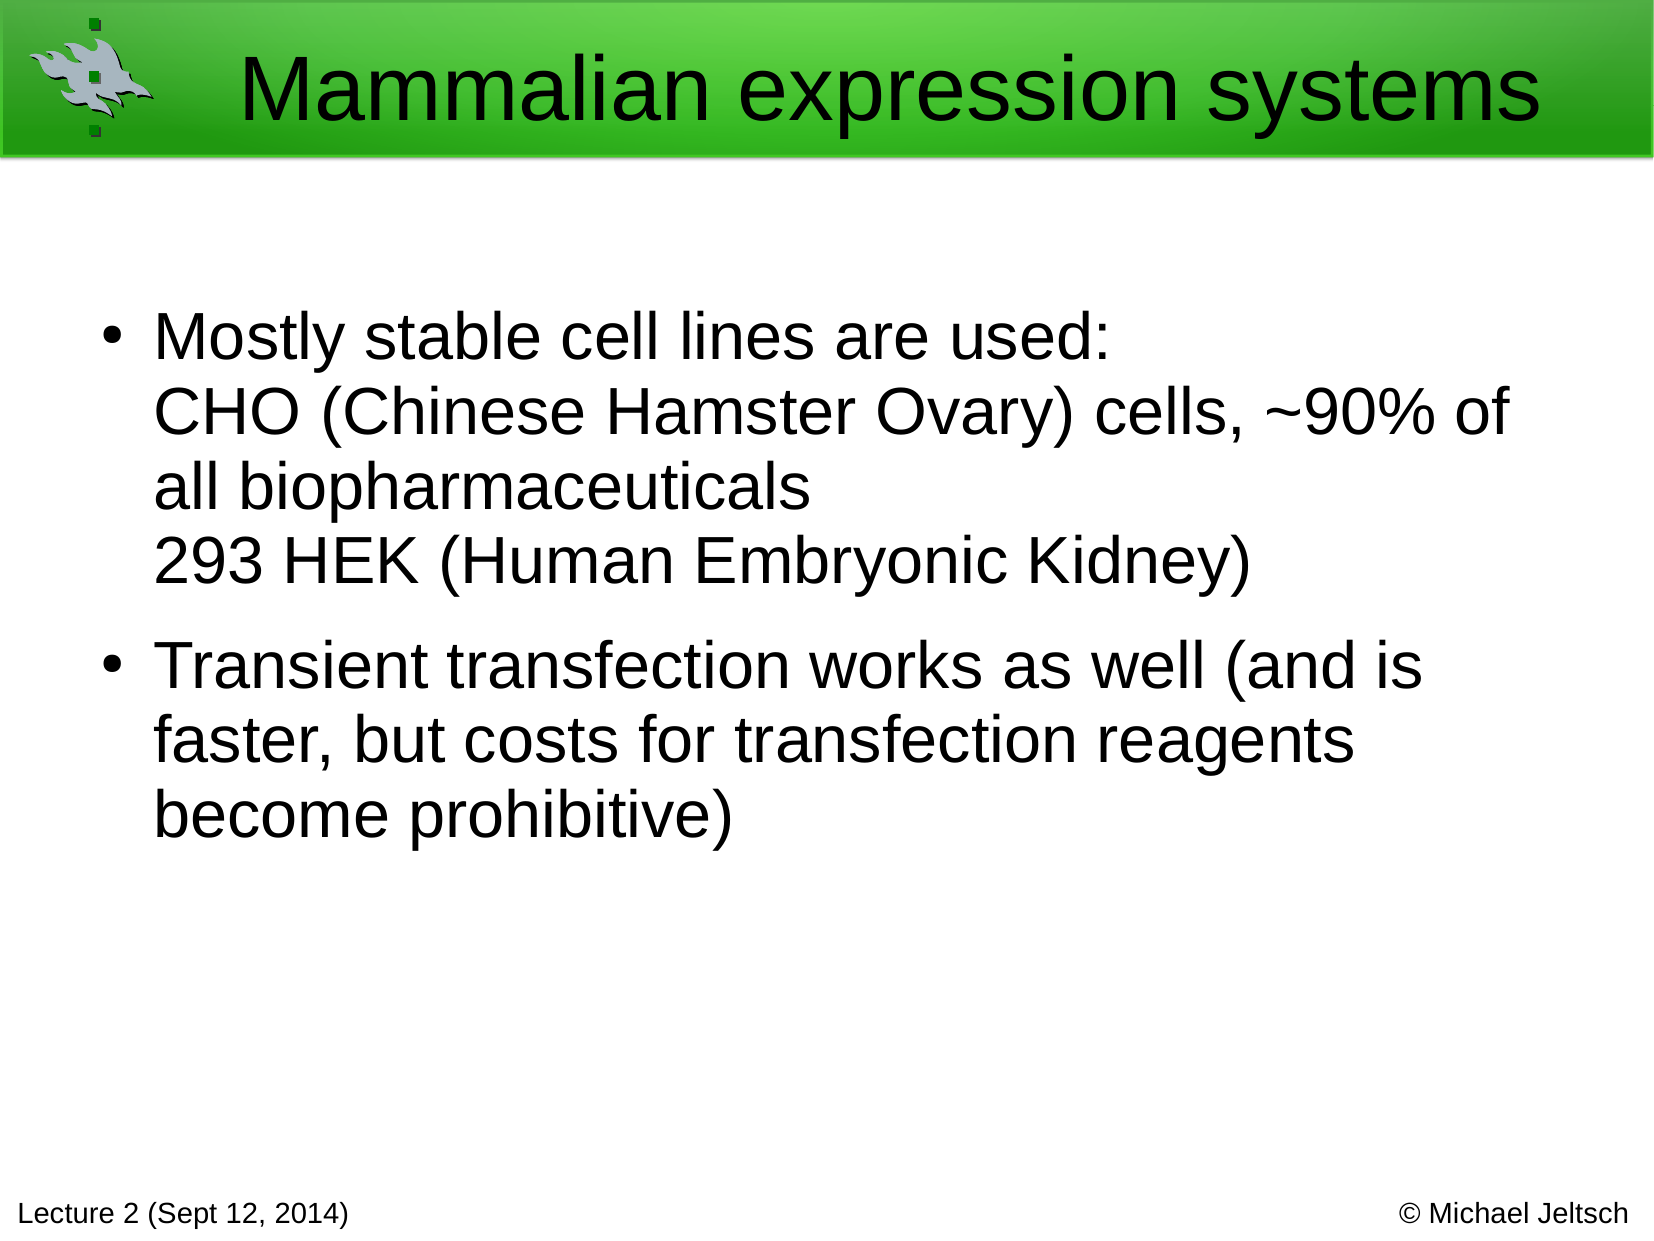

# Mammalian expression systems
Mostly stable cell lines are used:
CHO (Chinese Hamster Ovary) cells, ~90% of all biopharmaceuticals
293 HEK (Human Embryonic Kidney)
Transient transfection works as well (and is faster, but costs for transfection reagents become prohibitive)